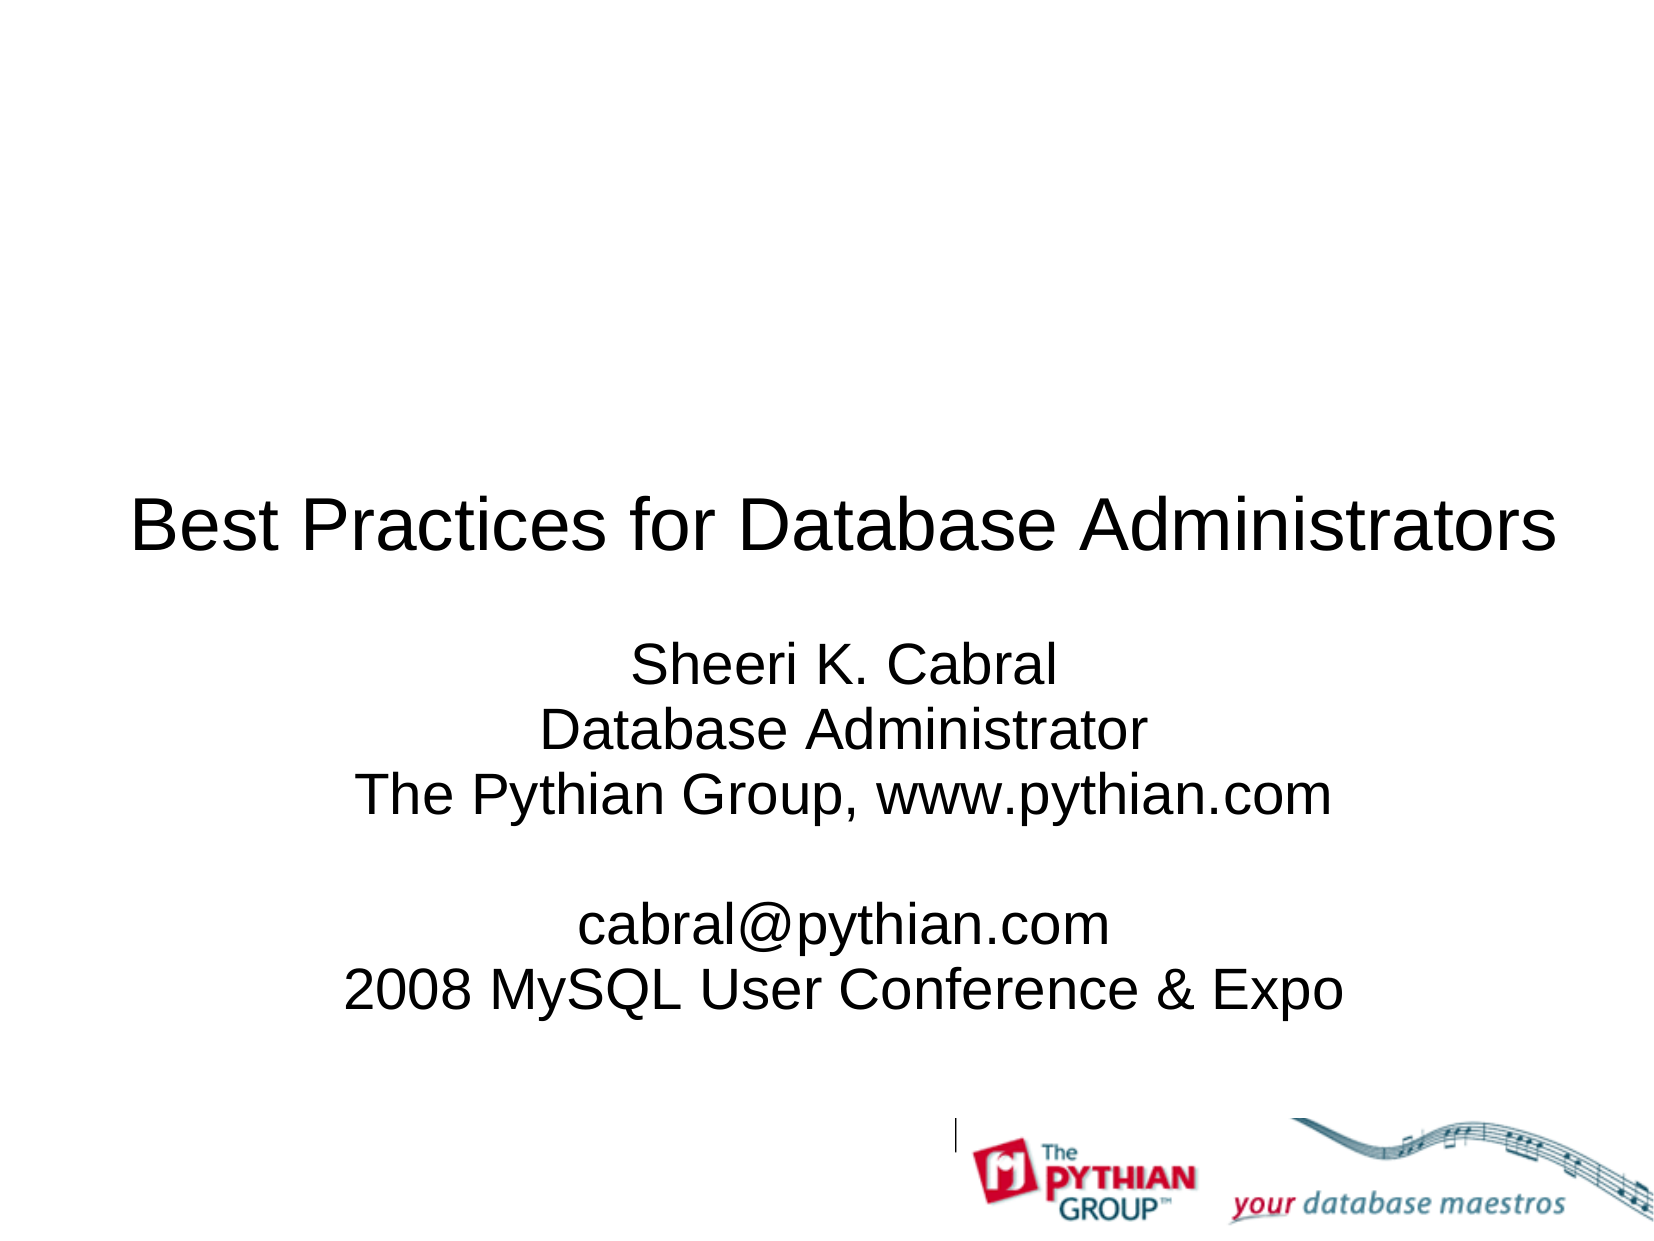

# Best Practices for Database Administrators
Sheeri K. Cabral
Database Administrator
The Pythian Group, www.pythian.com
cabral@pythian.com
2008 MySQL User Conference & Expo